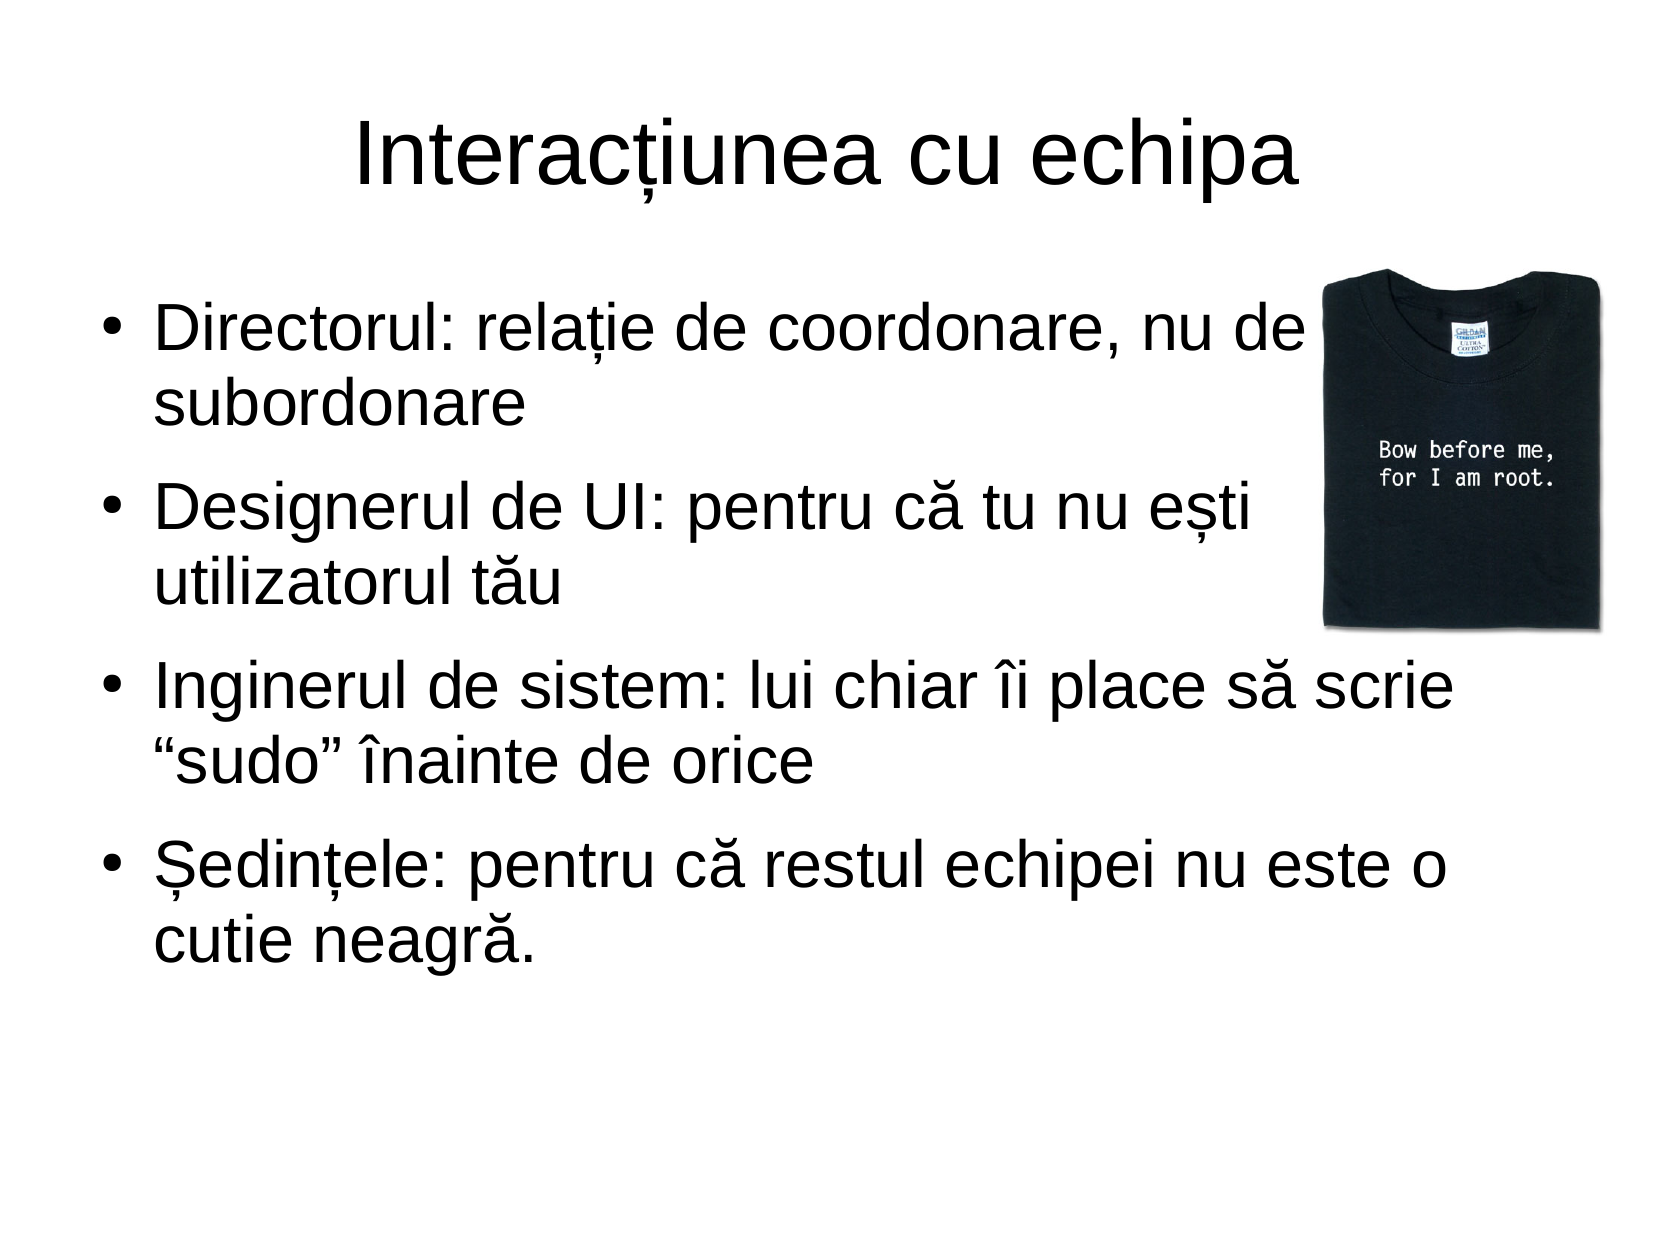

# Interacțiunea cu echipa
Directorul: relație de coordonare, nu de subordonare
Designerul de UI: pentru că tu nu ești utilizatorul tău
Inginerul de sistem: lui chiar îi place să scrie “sudo” înainte de orice
Ședințele: pentru că restul echipei nu este o cutie neagră.